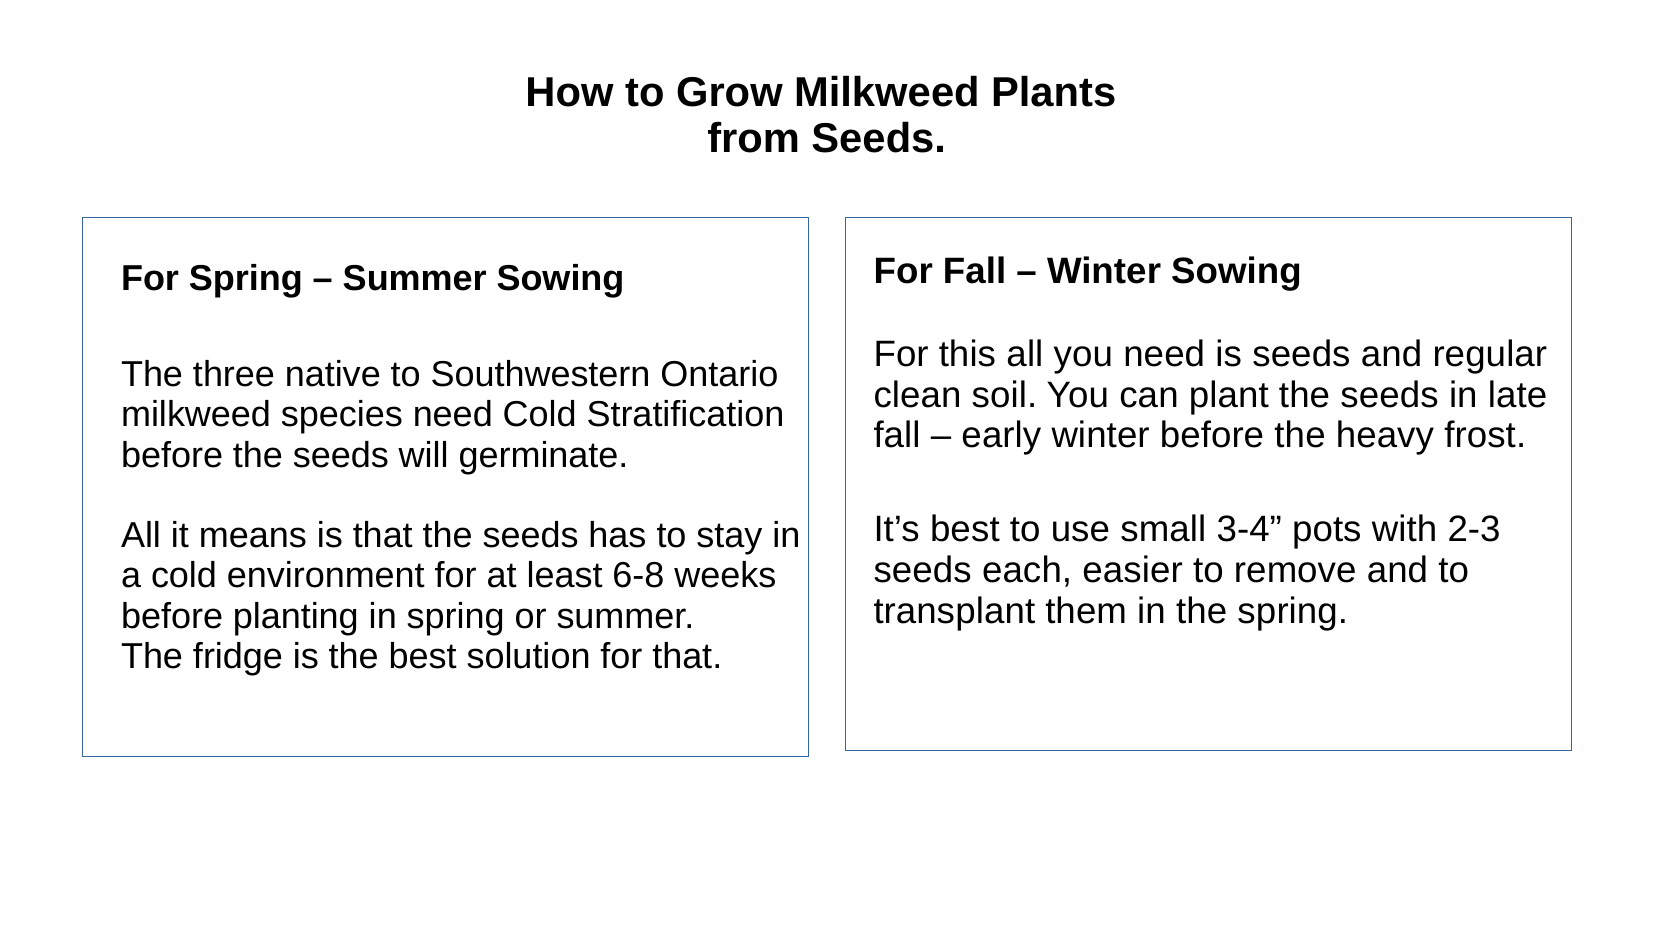

# How to Grow Milkweed Plants from Seeds.
For Spring – Summer Sowing
The three native to Southwestern Ontario milkweed species need Cold Stratification before the seeds will germinate.
All it means is that the seeds has to stay in a cold environment for at least 6-8 weeks before planting in spring or summer.
The fridge is the best solution for that.
For Fall – Winter Sowing
For this all you need is seeds and regular clean soil. You can plant the seeds in late fall – early winter before the heavy frost.
It’s best to use small 3-4” pots with 2-3 seeds each, easier to remove and to transplant them in the spring.